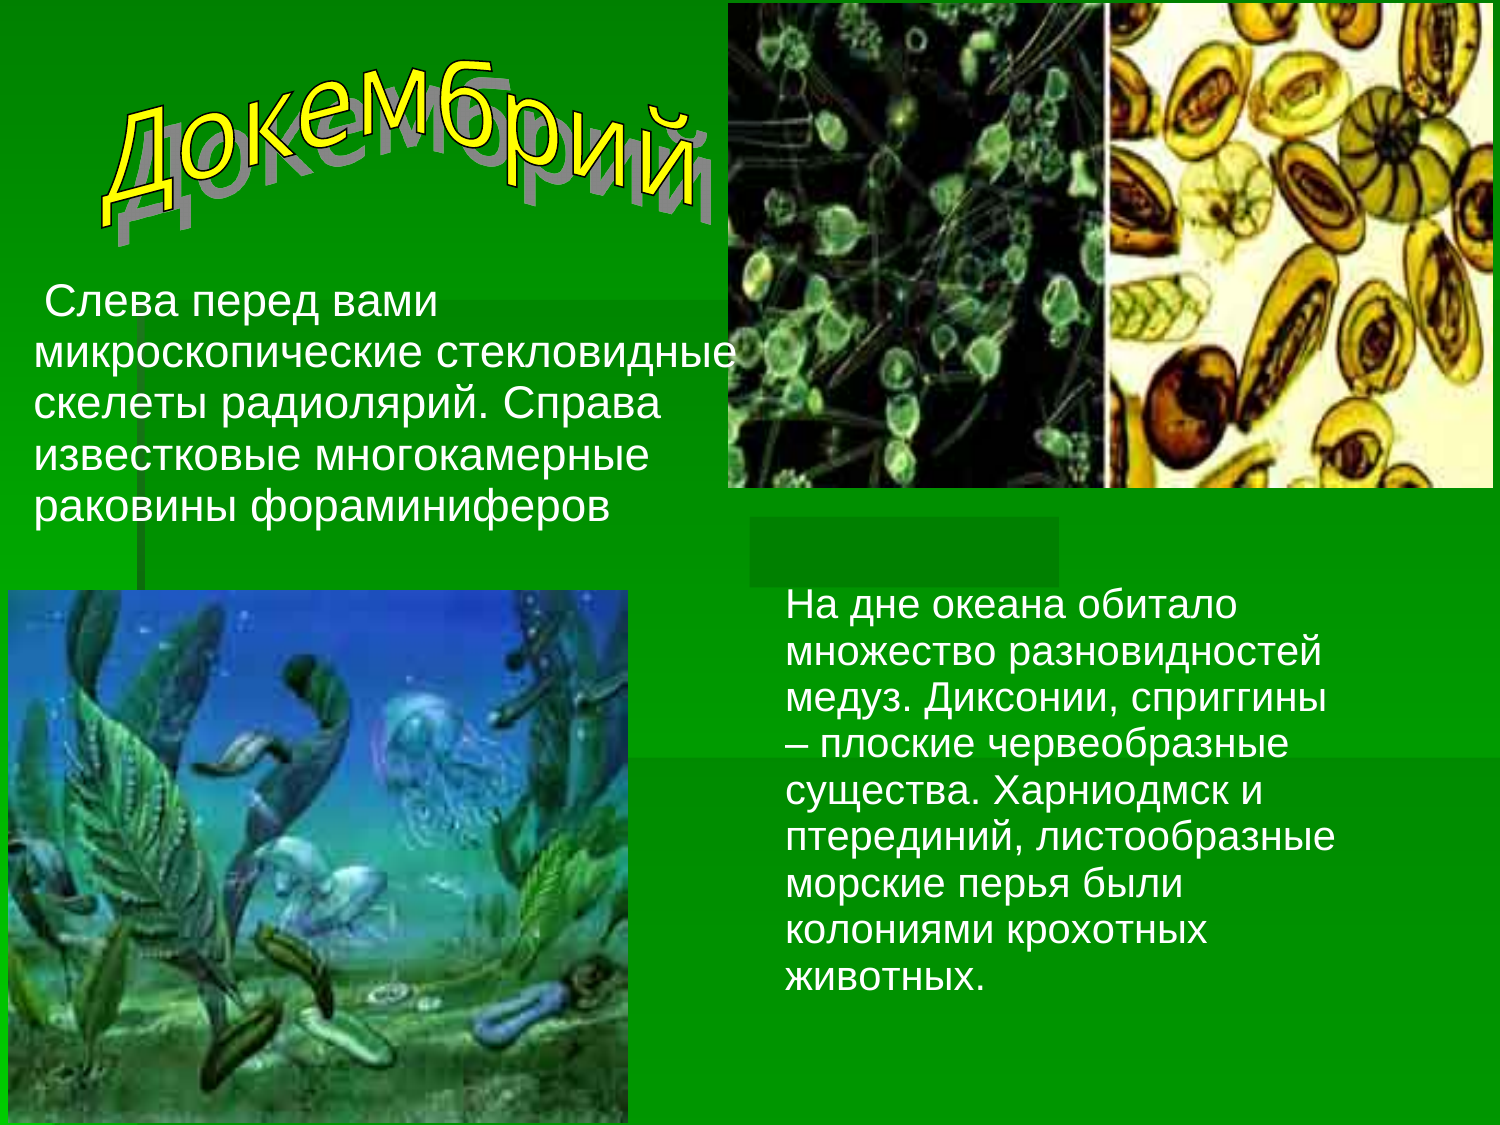

Докембрий
 Слева перед вами микроскопические стекловидные скелеты радиолярий. Справа известковые многокамерные раковины фораминиферов
Радиолярий.
На дне океана обитало множество разновидностей медуз. Диксонии, сприггины – плоские червеобразные существа. Харниодмск и птерединий, листообразные морские перья были колониями крохотных животных.